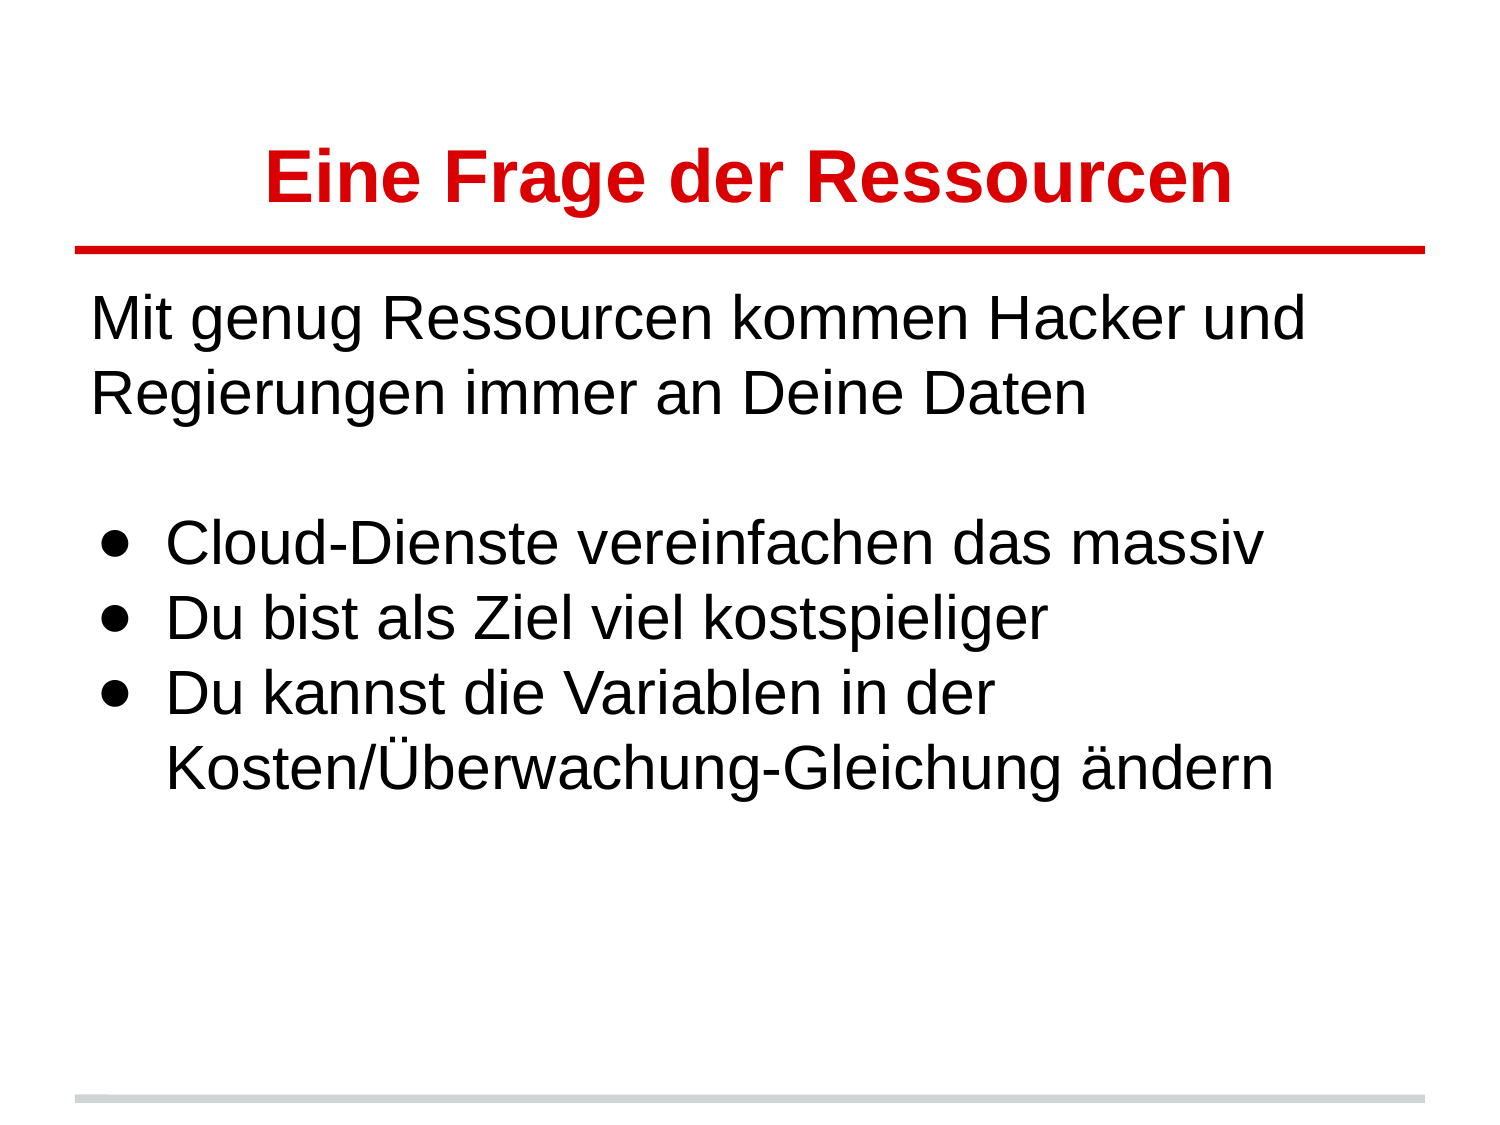

# Eine Frage der Ressourcen
Mit genug Ressourcen kommen Hacker und Regierungen immer an Deine Daten
Cloud-Dienste vereinfachen das massiv
Du bist als Ziel viel kostspieliger
Du kannst die Variablen in der Kosten/Überwachung-Gleichung ändern